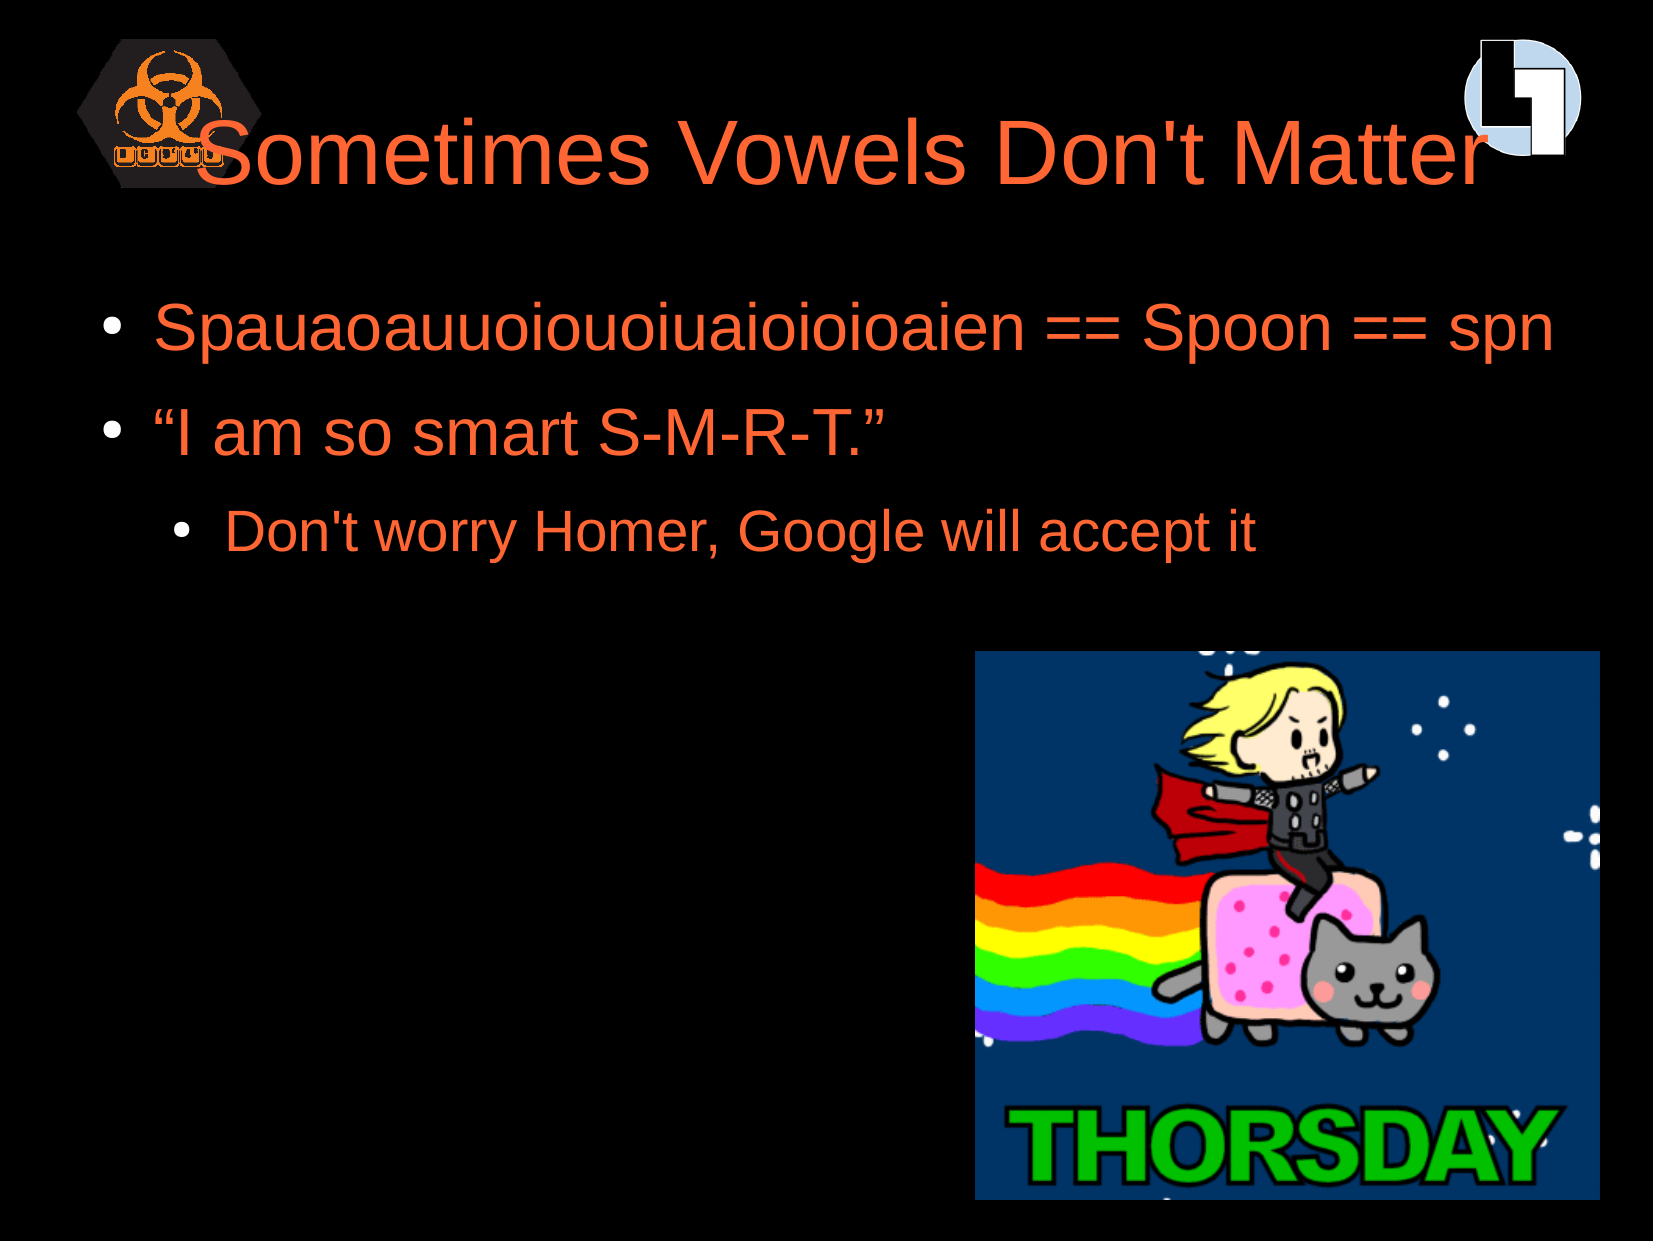

# Sometimes Vowels Don't Matter
Spauaoauuoiouoiuaioioioaien == Spoon == spn
“I am so smart S-M-R-T.”
Don't worry Homer, Google will accept it